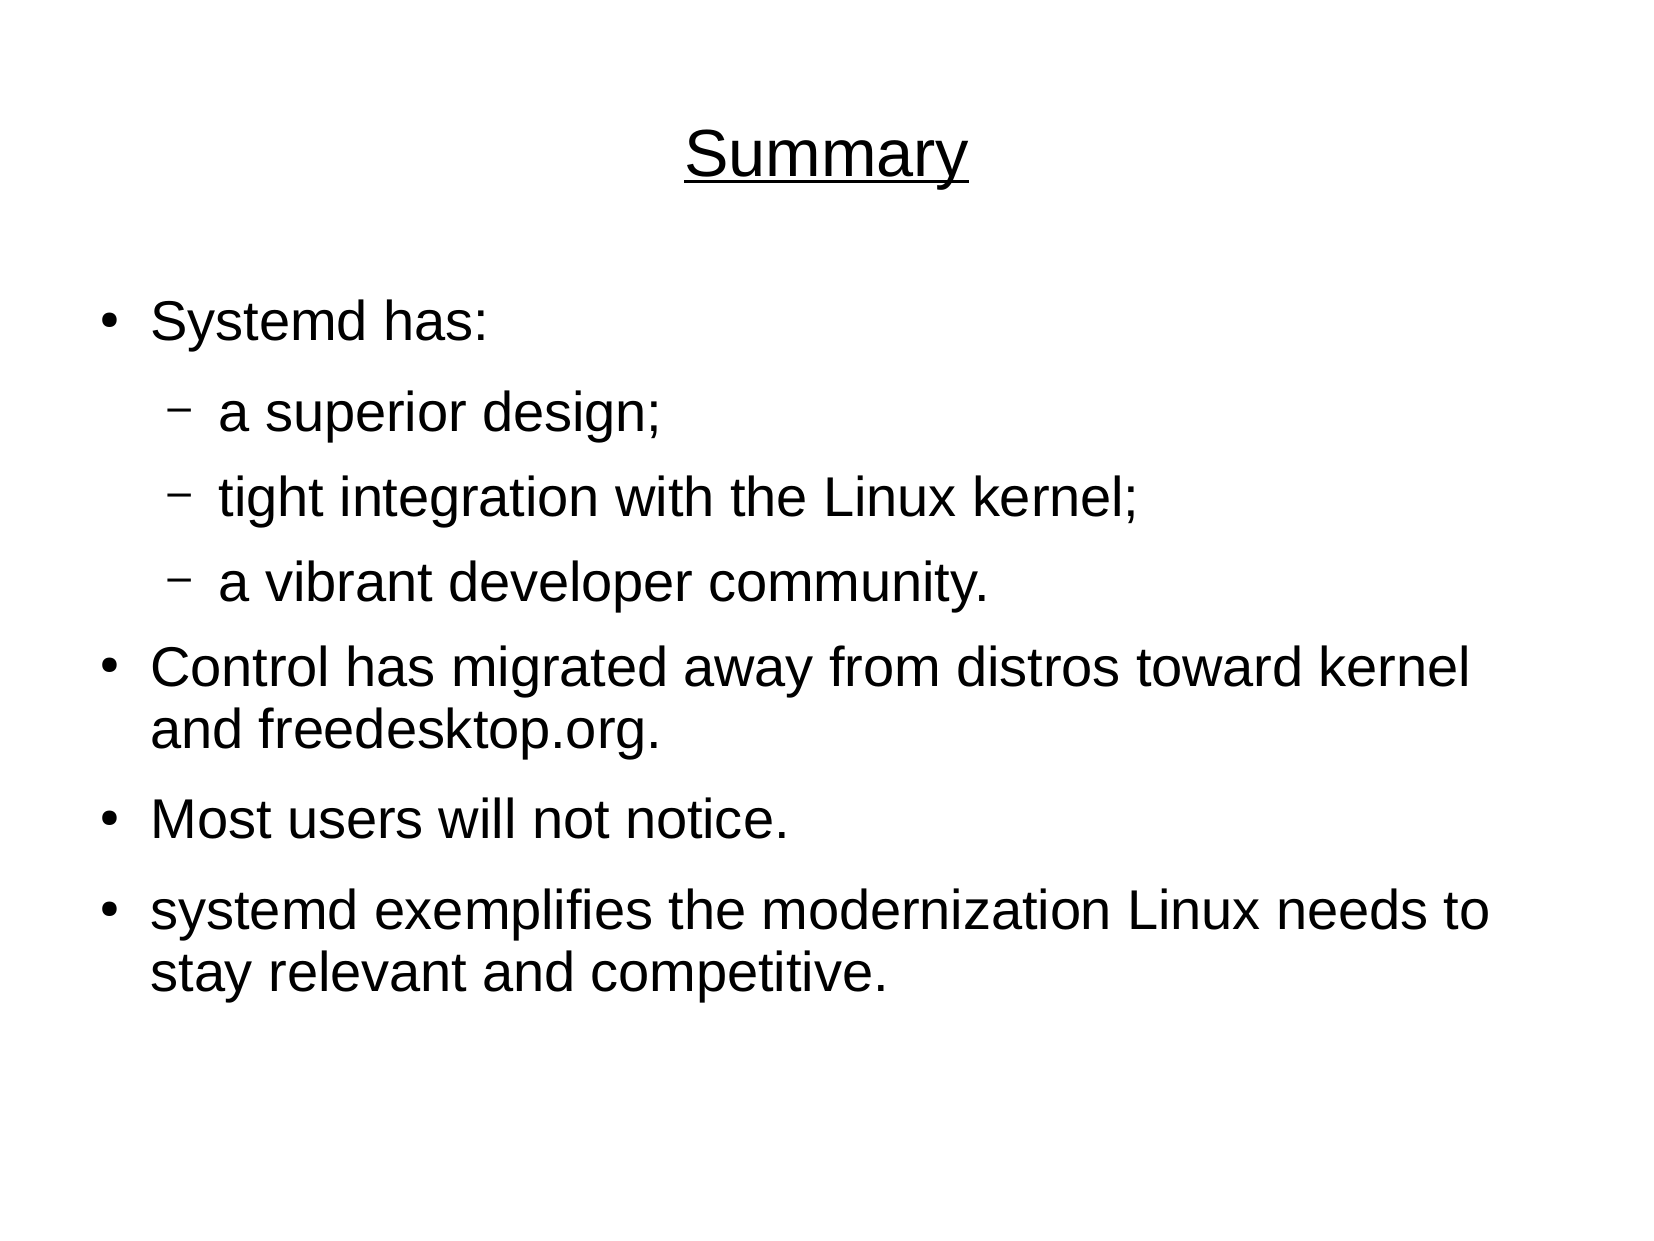

# Summary
Systemd has:
a superior design;
tight integration with the Linux kernel;
a vibrant developer community.
Control has migrated away from distros toward kernel and freedesktop.org.
Most users will not notice.
systemd exemplifies the modernization Linux needs to stay relevant and competitive.